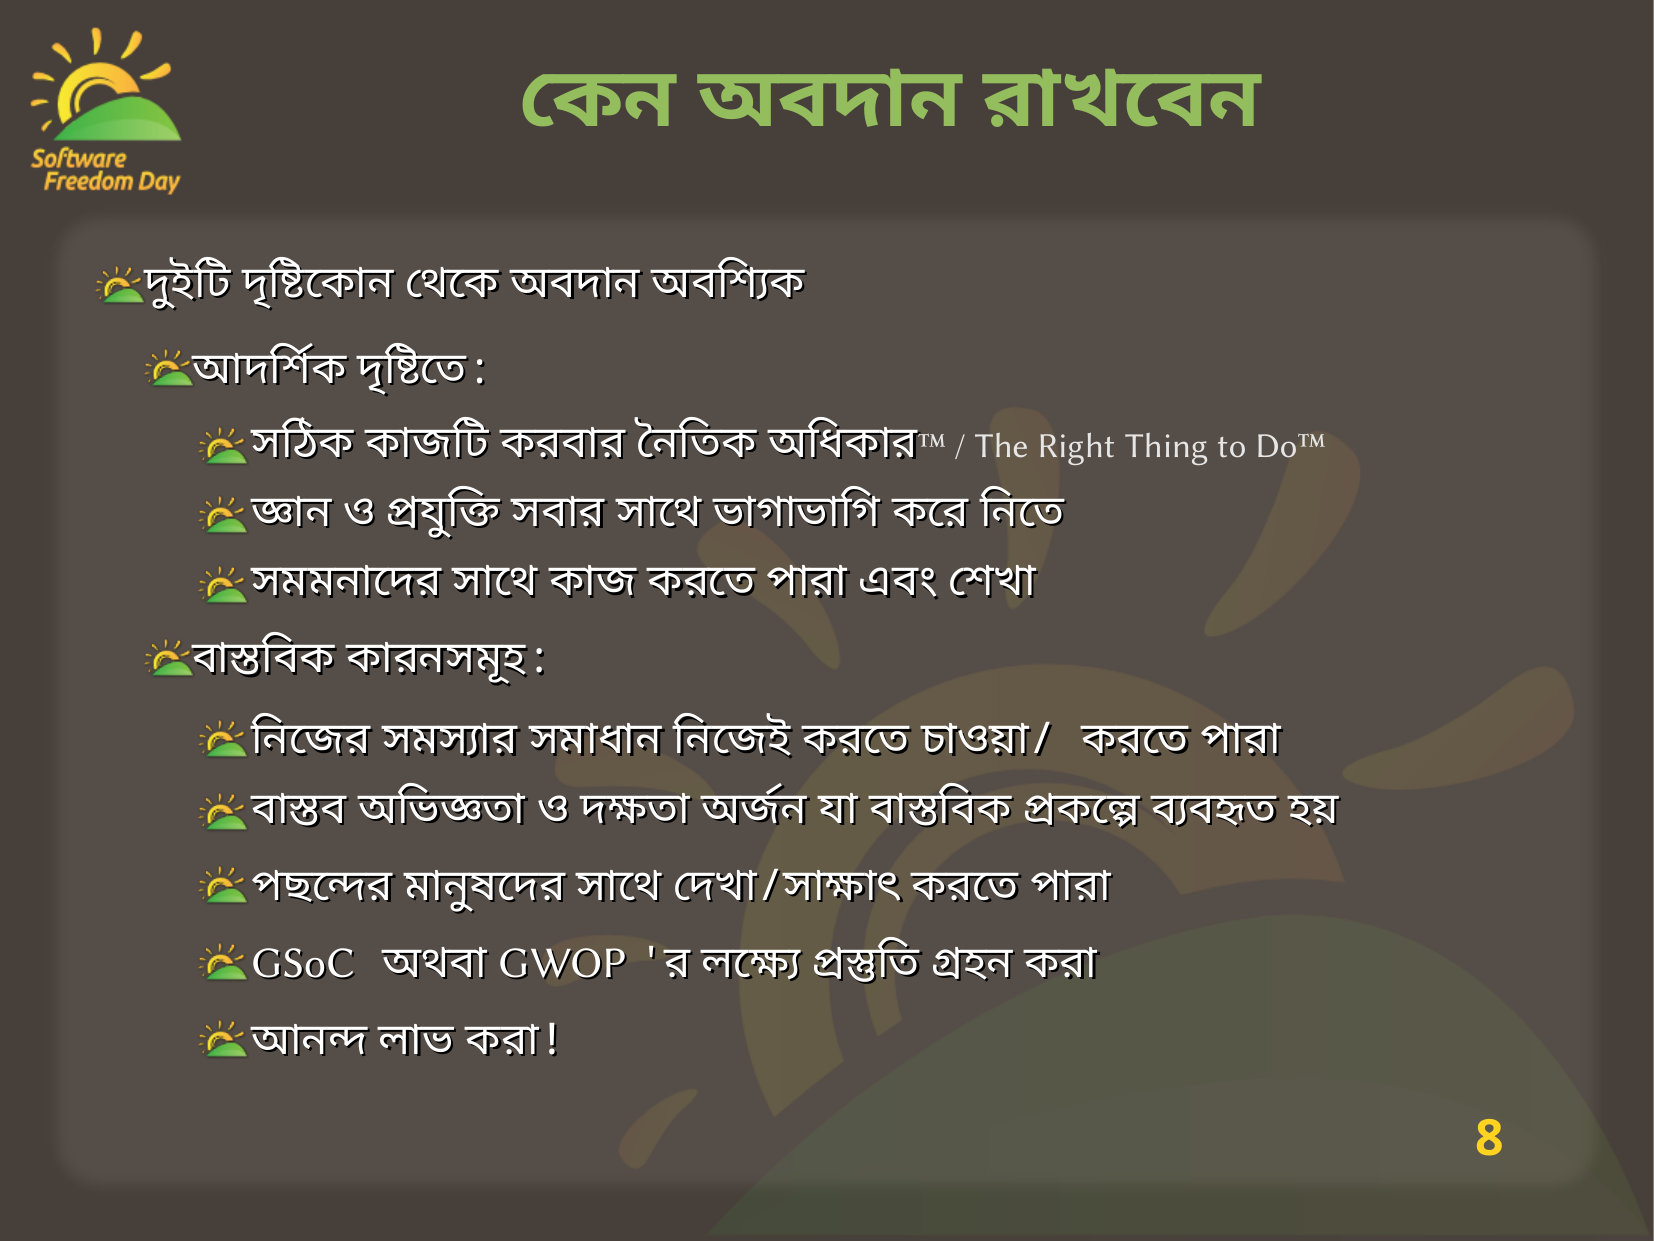

# কেন অবদান রাখবেন
 দুইটি দৃষ্টিকোন থেকে অবদান অবশ্যিক
 আদর্শিক দৃষ্টিতে:
 সঠিক কাজটি করবার নৈতিক অধিকার™ / The Right Thing to Do™
 জ্ঞান ও প্রযুক্তি সবার সাথে ভাগাভাগি করে নিতে
 সমমনাদের সাথে কাজ করতে পারা এবং শেখা
 বাস্তবিক কারনসমূহ:
 নিজের সমস্যার সমাধান নিজেই করতে চাওয়া/ করতে পারা
 বাস্তব অভিজ্ঞতা ও দক্ষতা অর্জন যা বাস্তবিক প্রকল্পে ব্যবহৃত হয়
 পছন্দের মানুষদের সাথে দেখা/সাক্ষাৎ করতে পারা
 GSoC অথবা GWOP 'র লক্ষ্যে প্রস্তুতি গ্রহন করা
 আনন্দ লাভ করা!